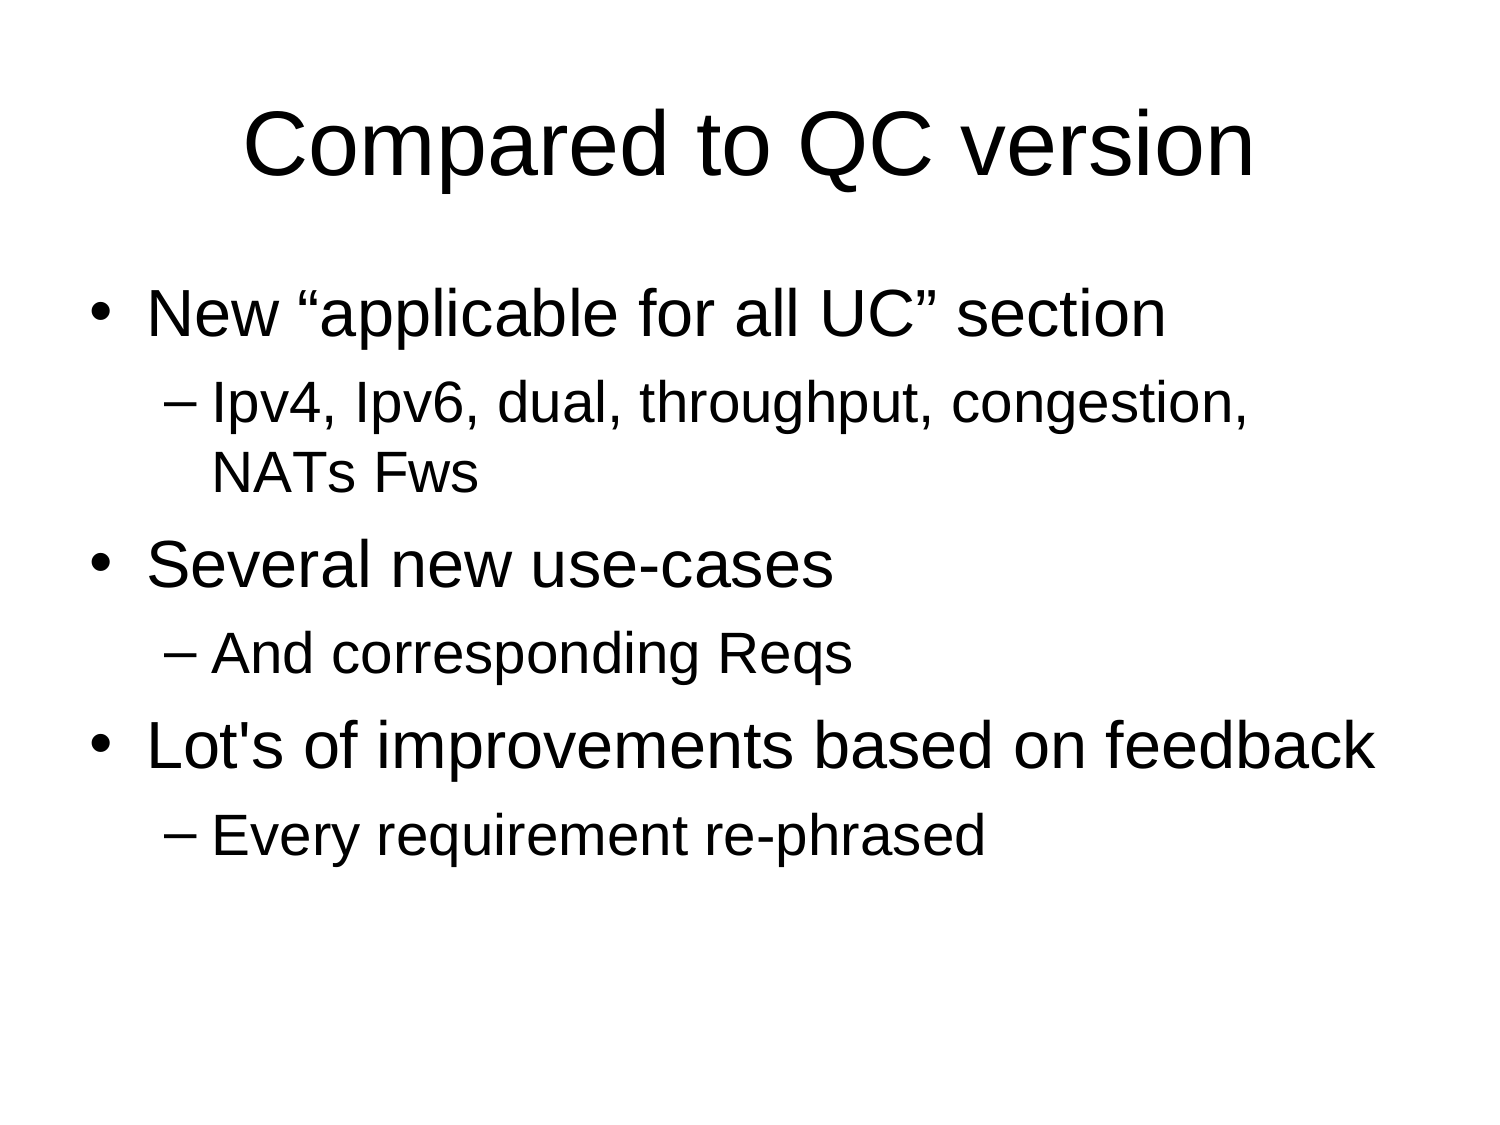

# Compared to QC version
New “applicable for all UC” section
Ipv4, Ipv6, dual, throughput, congestion, NATs Fws
Several new use-cases
And corresponding Reqs
Lot's of improvements based on feedback
Every requirement re-phrased